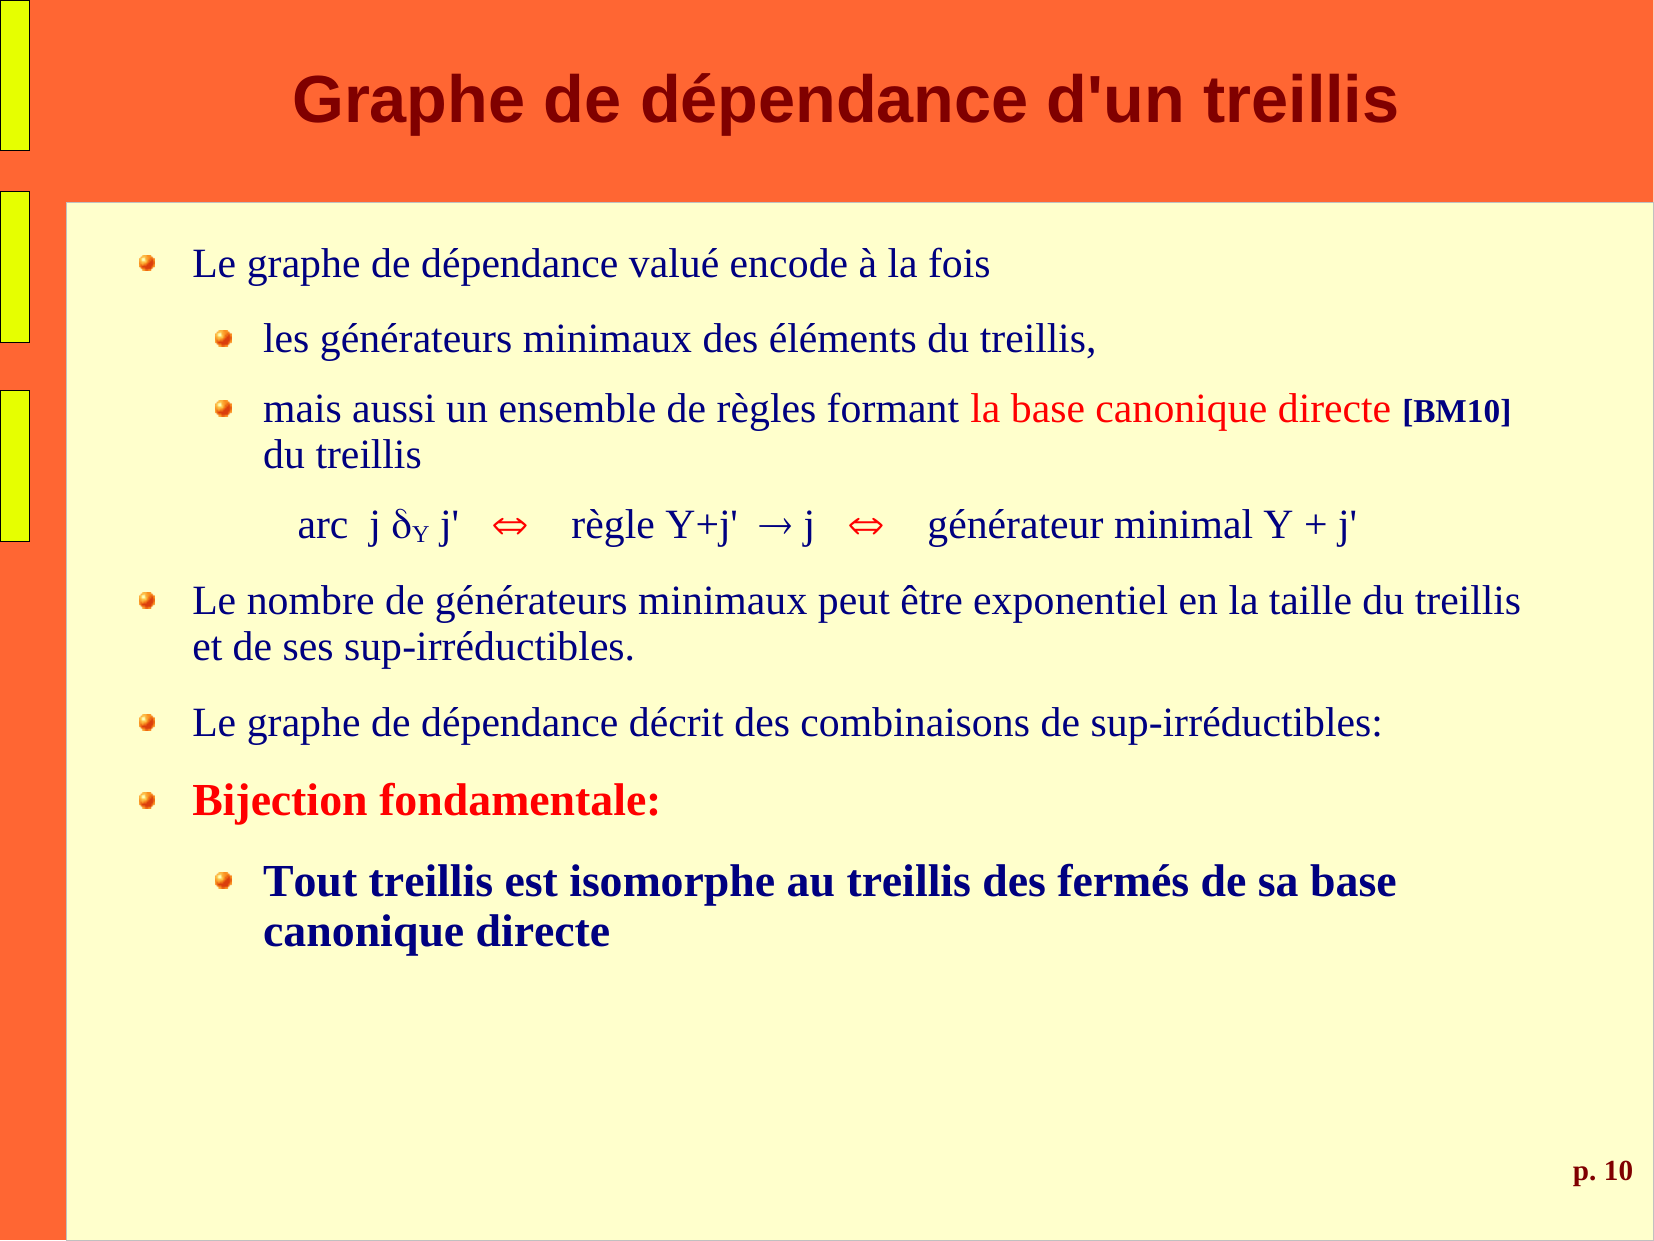

# Graphe de dépendance d'un treillis
Le graphe de dépendance valué encode à la fois
les générateurs minimaux des éléments du treillis,
mais aussi un ensemble de règles formant la base canonique directe [BM10] du treillis
arc j Y j'  règle Y+j'  j  générateur minimal Y + j'
Le nombre de générateurs minimaux peut être exponentiel en la taille du treillis et de ses sup-irréductibles.
Le graphe de dépendance décrit des combinaisons de sup-irréductibles:
Bijection fondamentale:
Tout treillis est isomorphe au treillis des fermés de sa base canonique directe